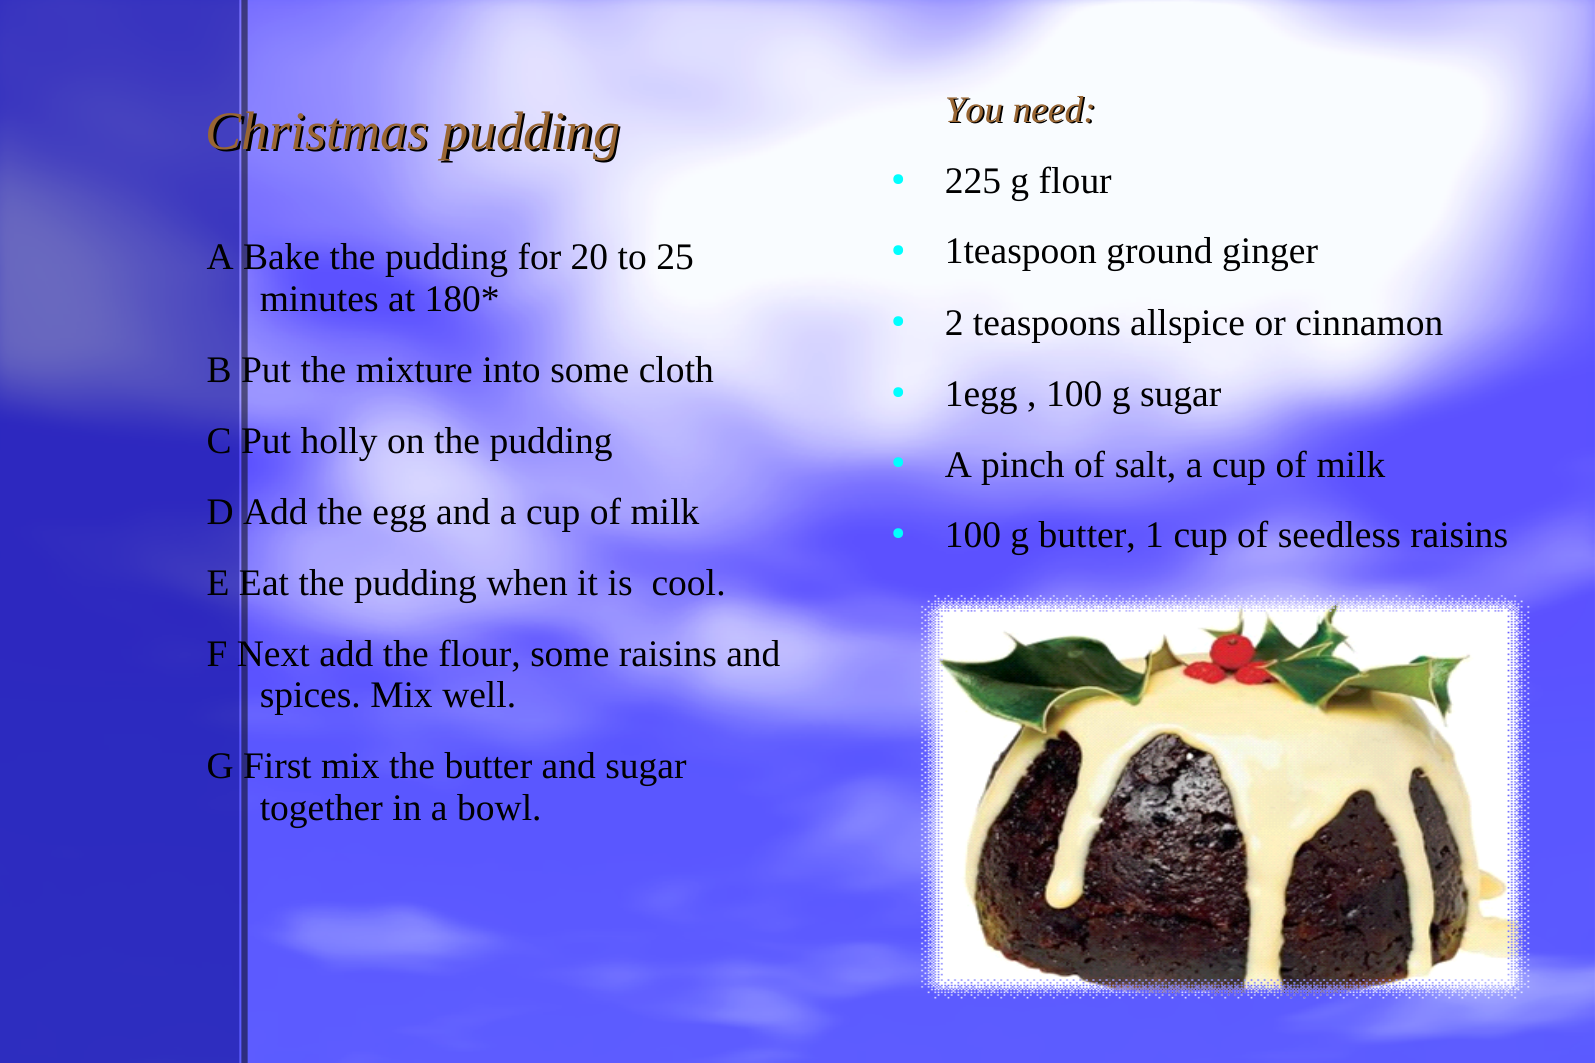

# Christmas pudding
You need:
225 g flour
1teaspoon ground ginger
2 teaspoons allspice or cinnamon
1egg , 100 g sugar
A pinch of salt, a cup of milk
100 g butter, 1 cup of seedless raisins
A Bake the pudding for 20 to 25 minutes at 180*
B Put the mixture into some cloth
C Put holly on the pudding
D Add the egg and a cup of milk
E Eat the pudding when it is cool.
F Next add the flour, some raisins and spices. Mix well.
G First mix the butter and sugar together in a bowl.